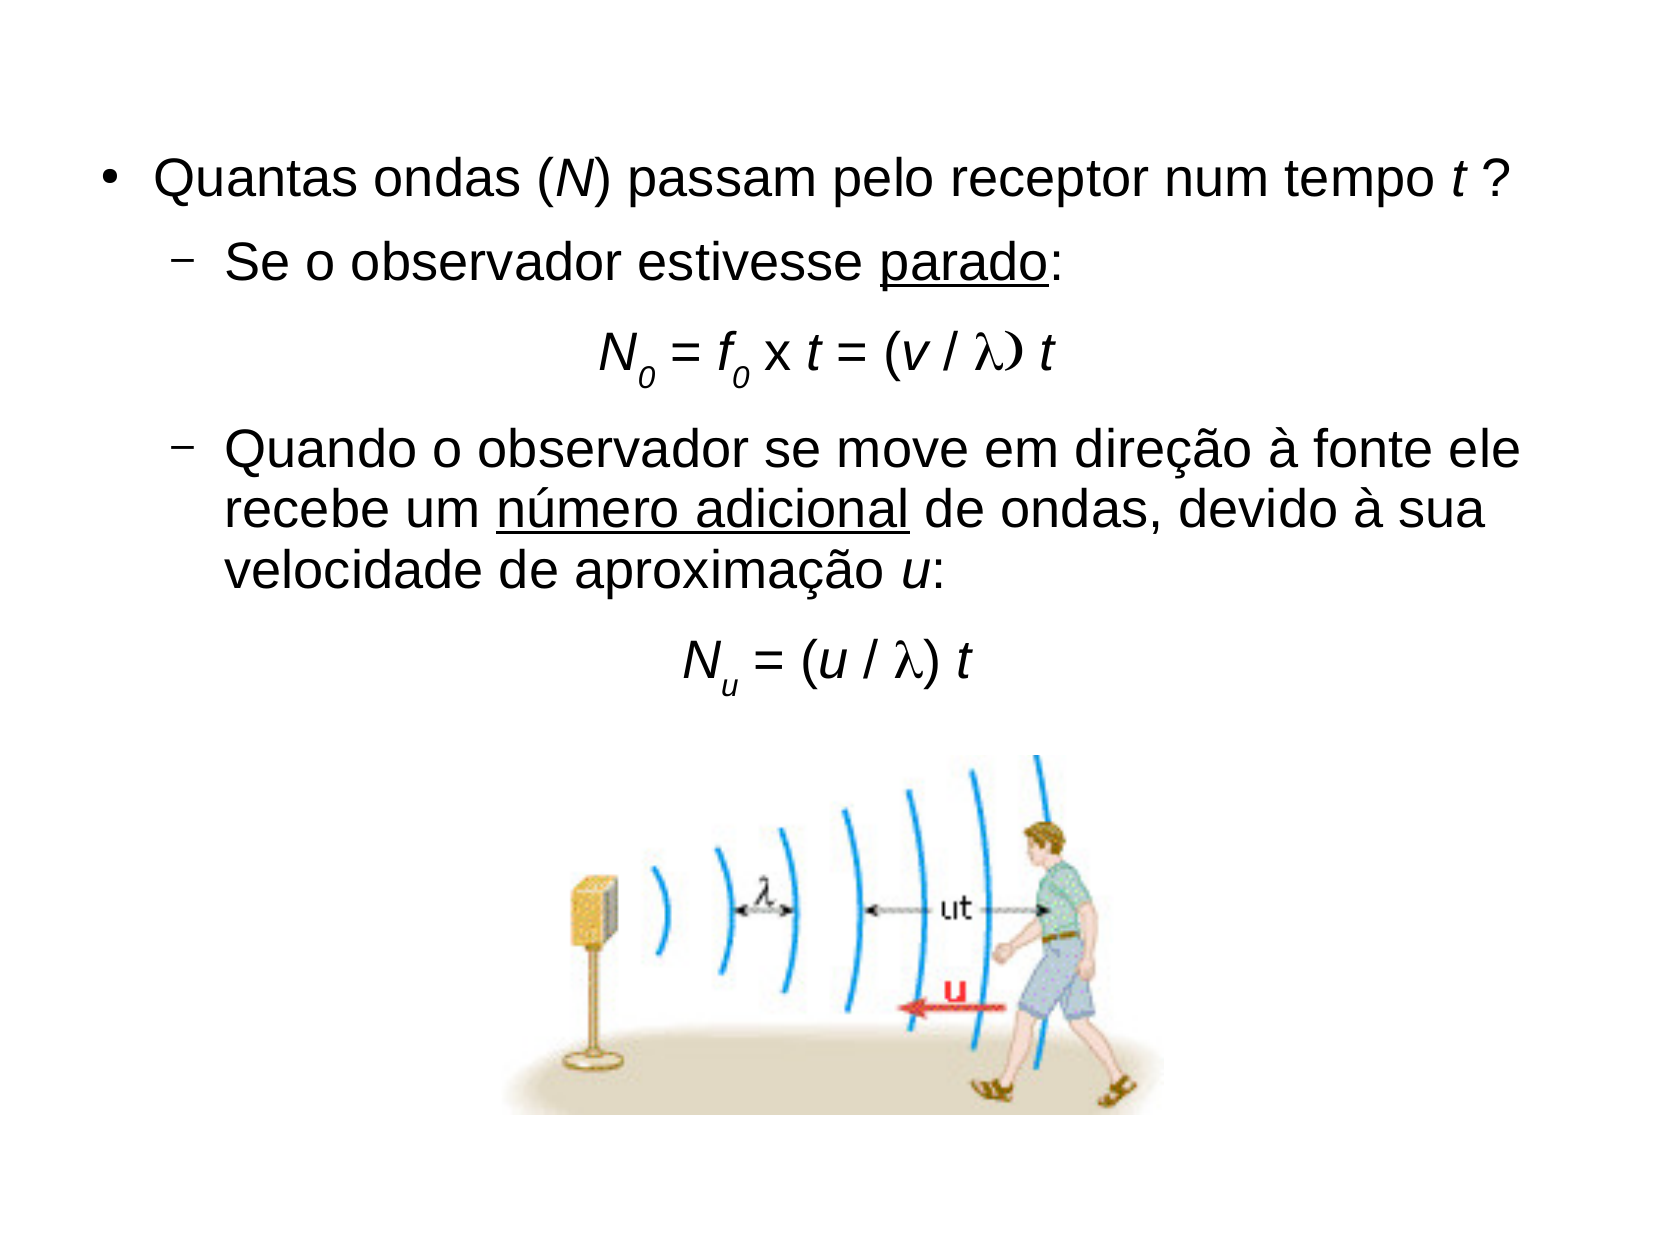

#
Quantas ondas (N) passam pelo receptor num tempo t ?
Se o observador estivesse parado:
N0 = f0 x t = (v / l) t
Quando o observador se move em direção à fonte ele recebe um número adicional de ondas, devido à sua velocidade de aproximação u:
Nu = (u / l) t